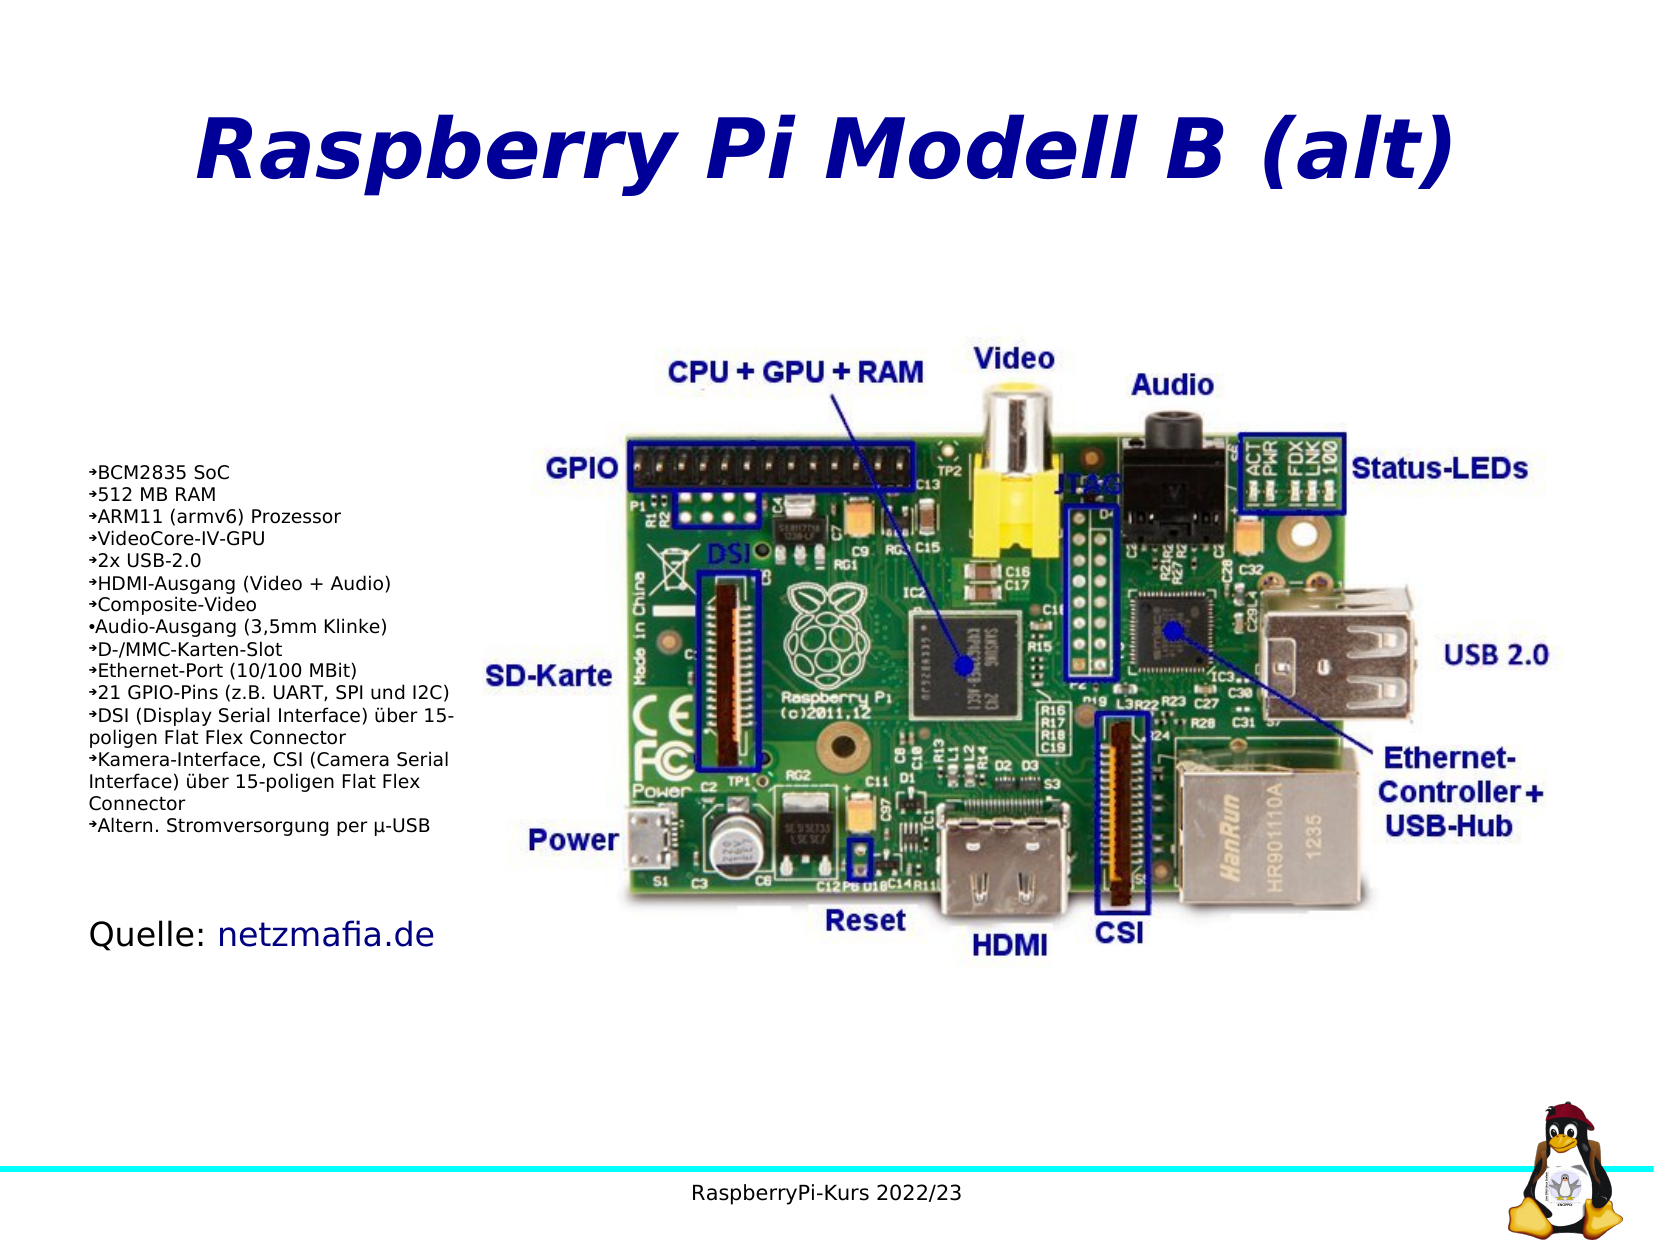

# Raspberry Pi Modell B (alt)
BCM2835 SoC
512 MB RAM
ARM11 (armv6) Prozessor
VideoCore-IV-GPU
2x USB-2.0
HDMI-Ausgang (Video + Audio)
Composite-Video
Audio-Ausgang (3,5mm Klinke)
D-/MMC-Karten-Slot
Ethernet-Port (10/100 MBit)
21 GPIO-Pins (z.B. UART, SPI und I2C)
DSI (Display Serial Interface) über 15-poligen Flat Flex Connector
Kamera-Interface, CSI (Camera Serial Interface) über 15-poligen Flat Flex Connector
Altern. Stromversorgung per µ-USB
Quelle: netzmafia.de